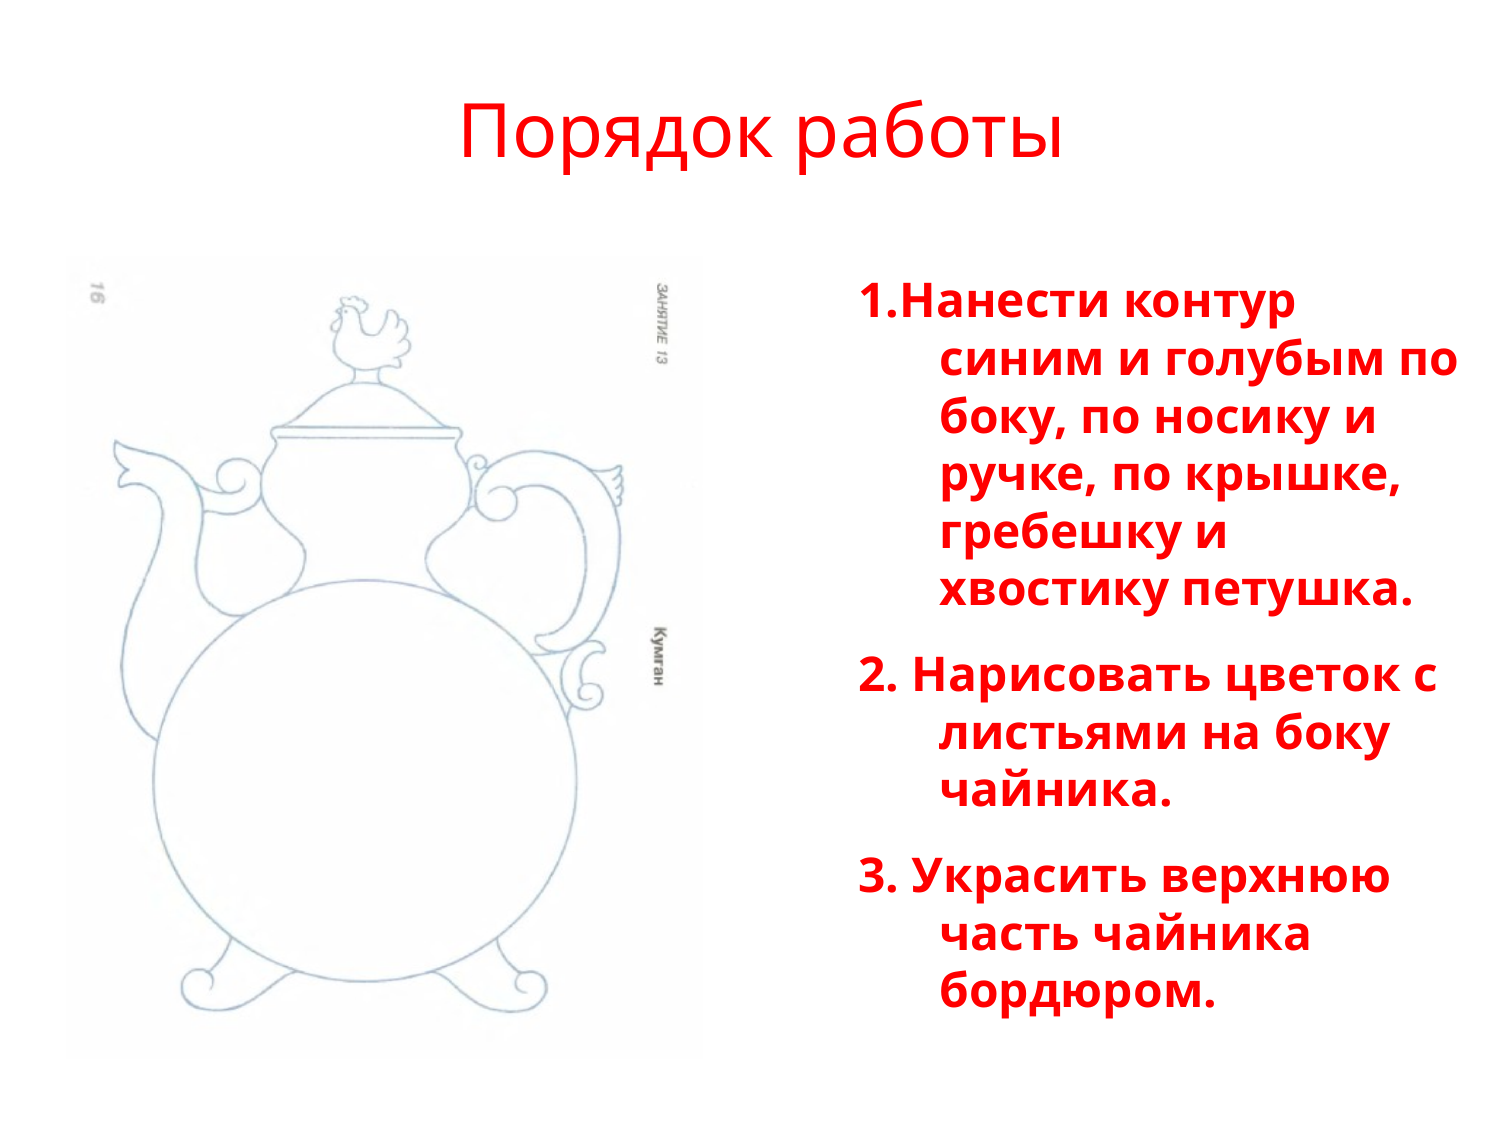

# Порядок работы
1.Нанести контур синим и голубым по боку, по носику и ручке, по крышке, гребешку и хвостику петушка.
2. Нарисовать цветок с листьями на боку чайника.
3. Украсить верхнюю часть чайника бордюром.